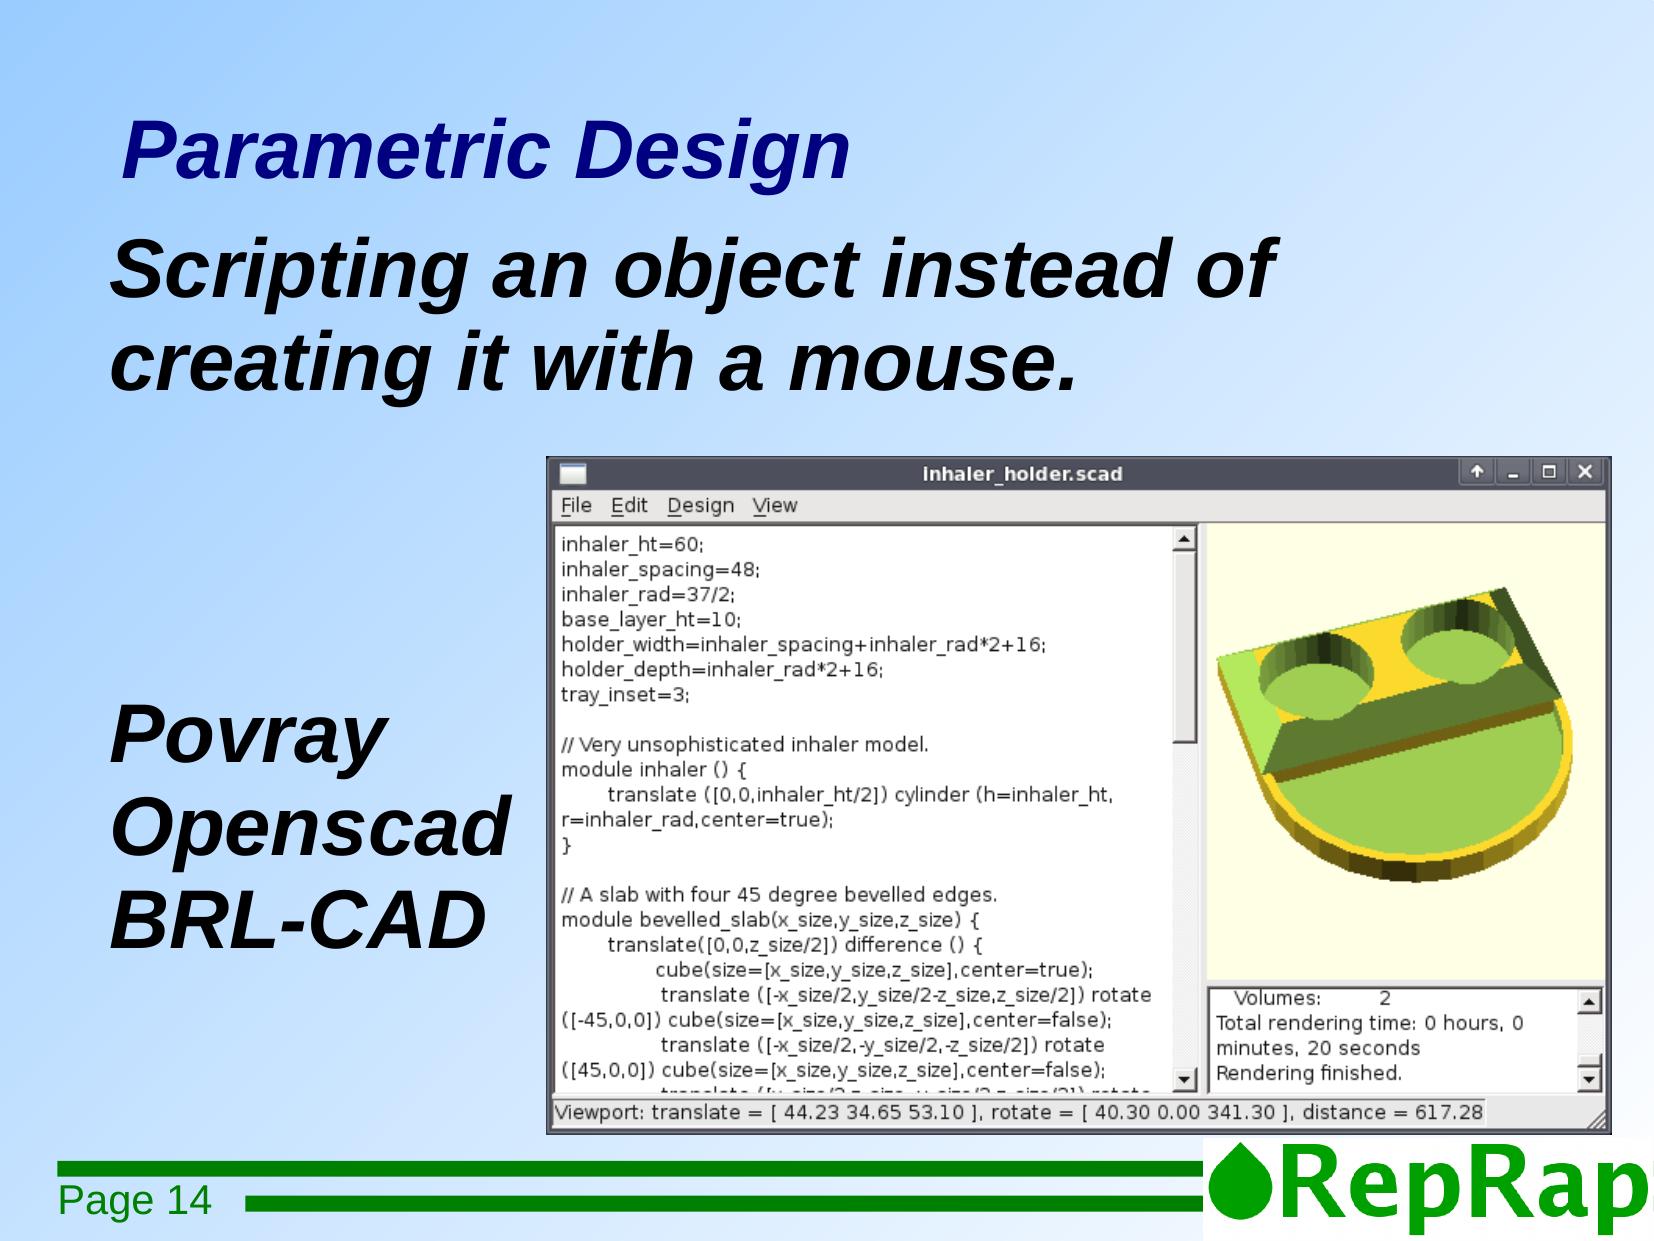

# Parametric Design
Scripting an object instead of creating it with a mouse.
Povray
Openscad
BRL-CAD